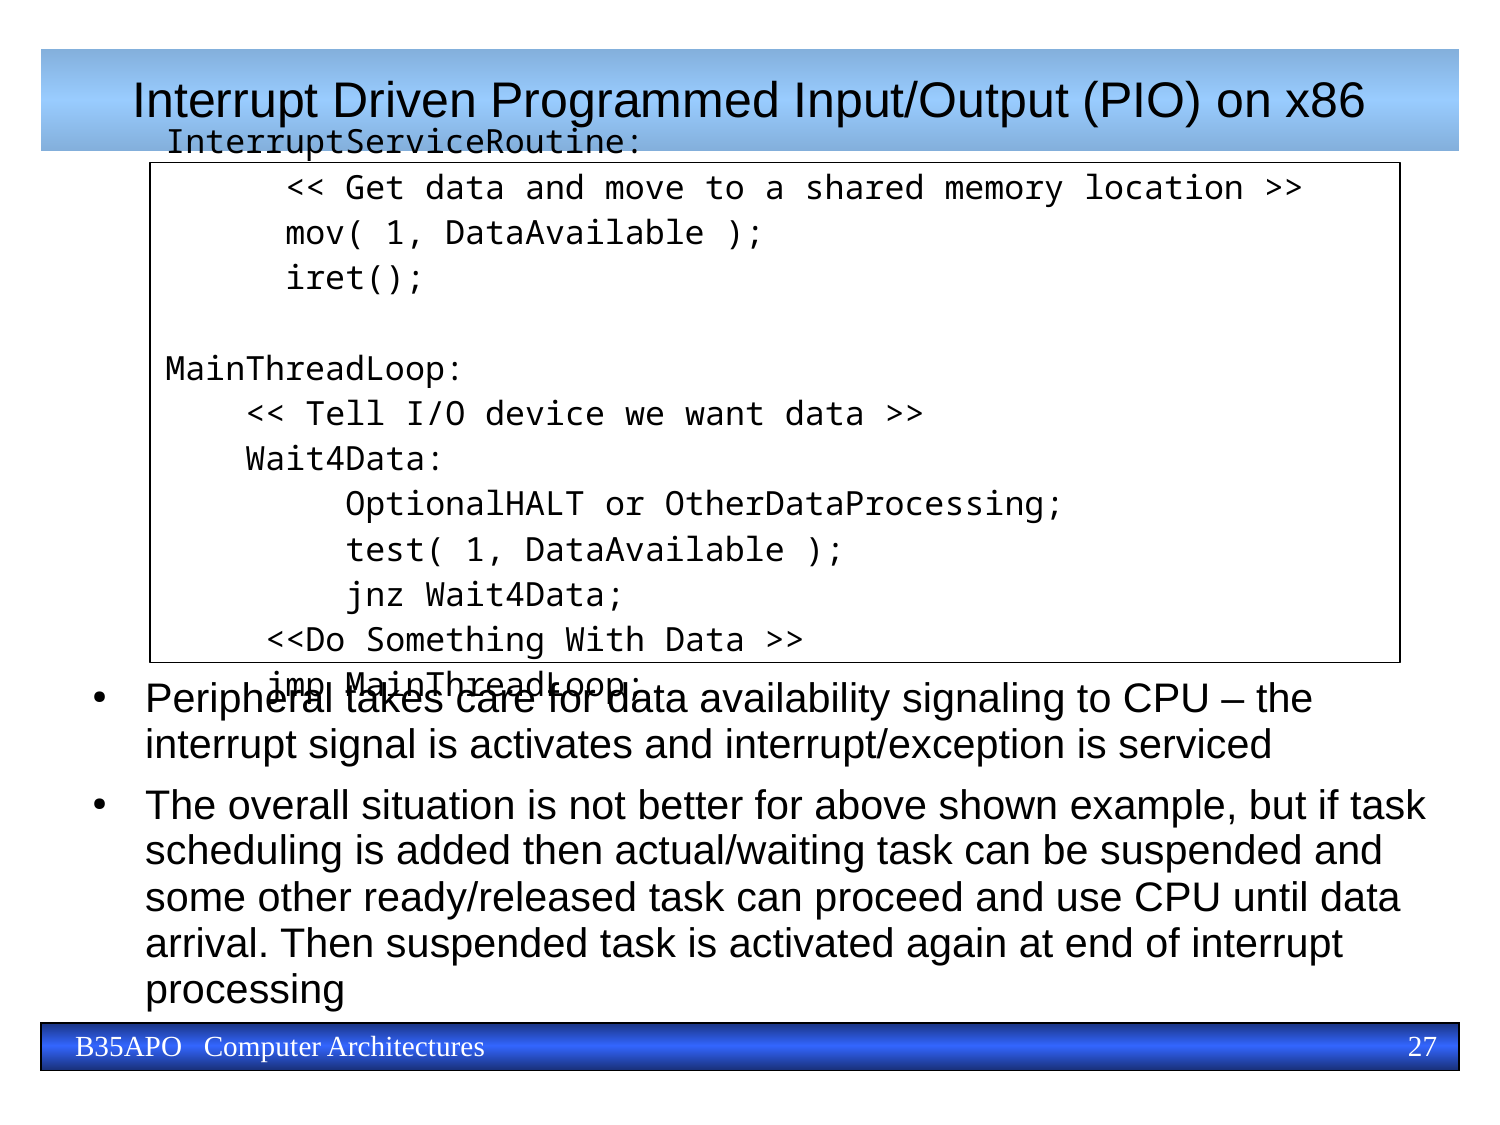

# Interrupt Driven Programmed Input/Output (PIO) on x86
InterruptServiceRoutine:
 << Get data and move to a shared memory location >>
 mov( 1, DataAvailable );
 iret();
MainThreadLoop:
 << Tell I/O device we want data >>
 Wait4Data:
 OptionalHALT or OtherDataProcessing;
 test( 1, DataAvailable );
 jnz Wait4Data;
 <<Do Something With Data >>
 jmp MainThreadLoop;
Peripheral takes care for data availability signaling to CPU – the interrupt signal is activates and interrupt/exception is serviced
The overall situation is not better for above shown example, but if task scheduling is added then actual/waiting task can be suspended and some other ready/released task can proceed and use CPU until data arrival. Then suspended task is activated again at end of interrupt processing
B35APO Computer Architectures
27